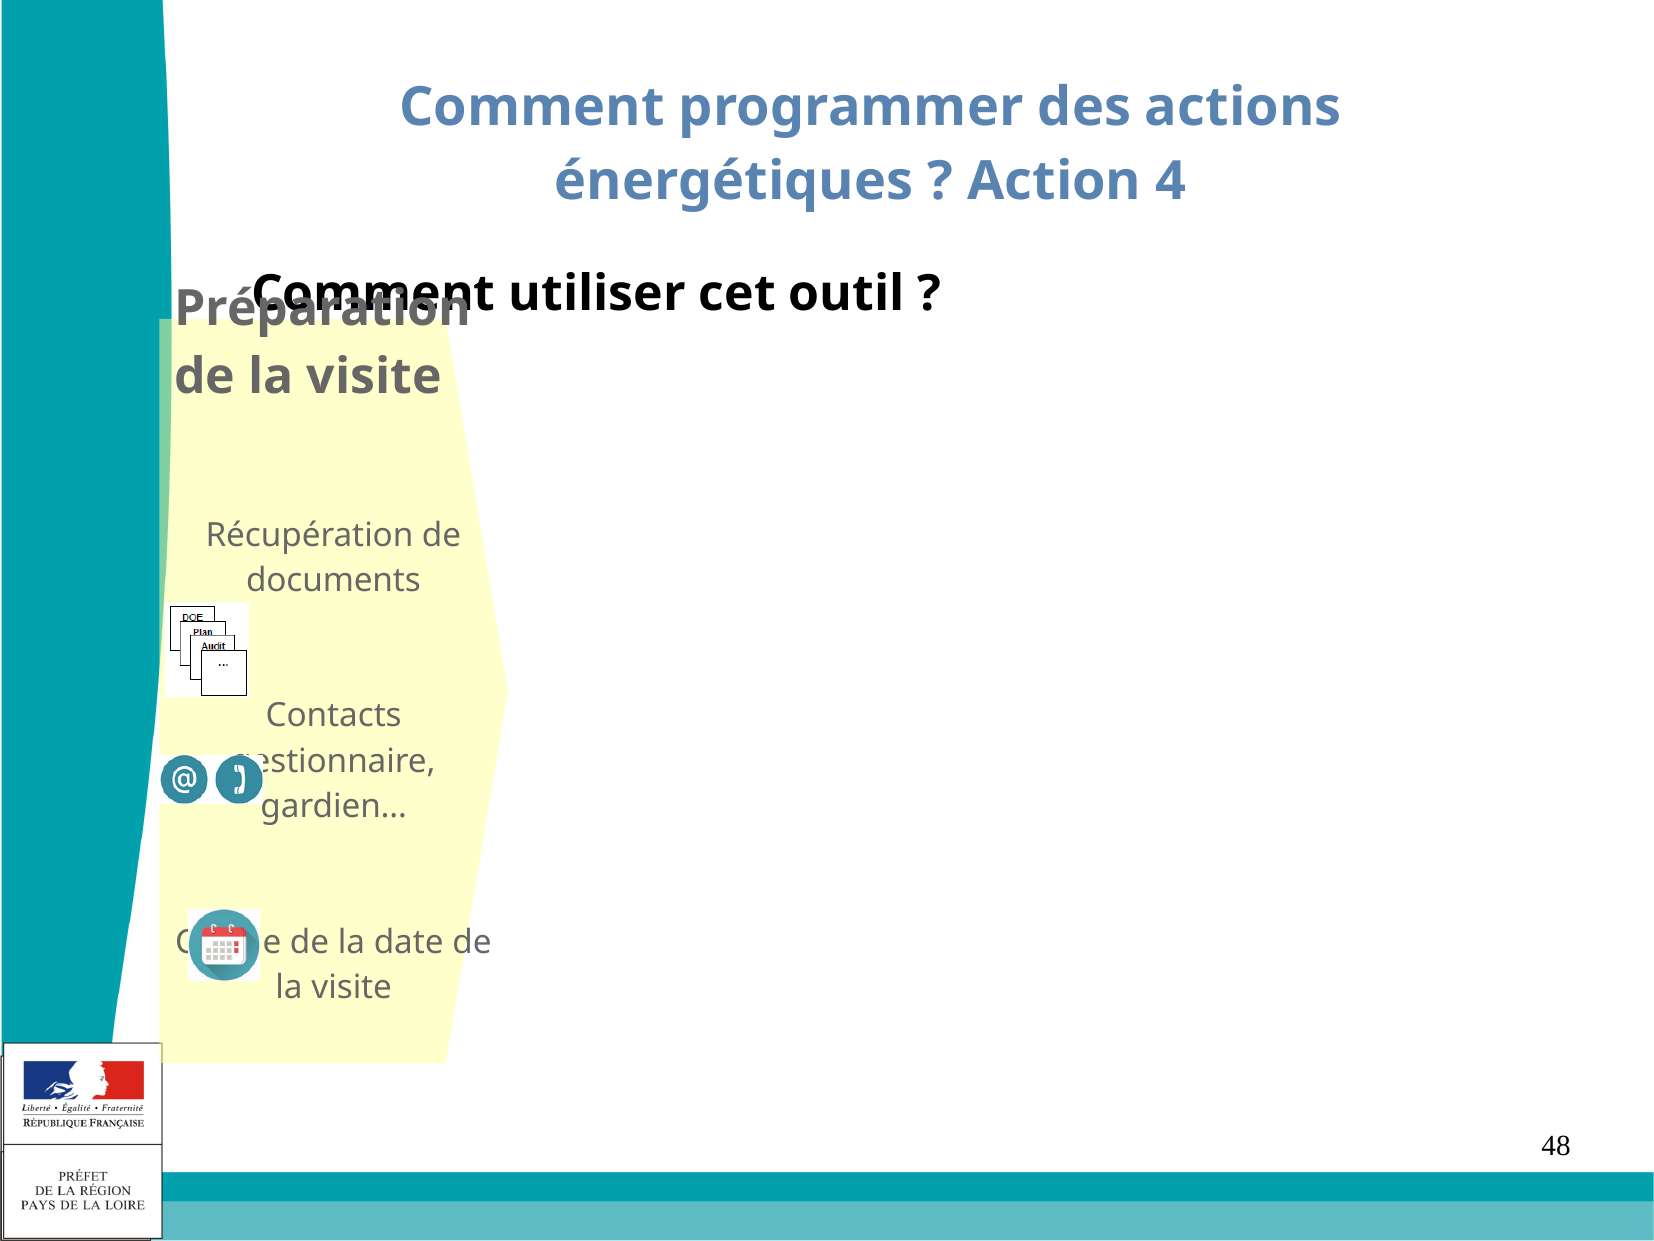

Comment programmer des actions énergétiques ? Action 4
Comment utiliser cet outil ?
Préparation de la visite
Récupération de documents
Contacts gestionnaire, gardien…
Calage de la date de la visite
48